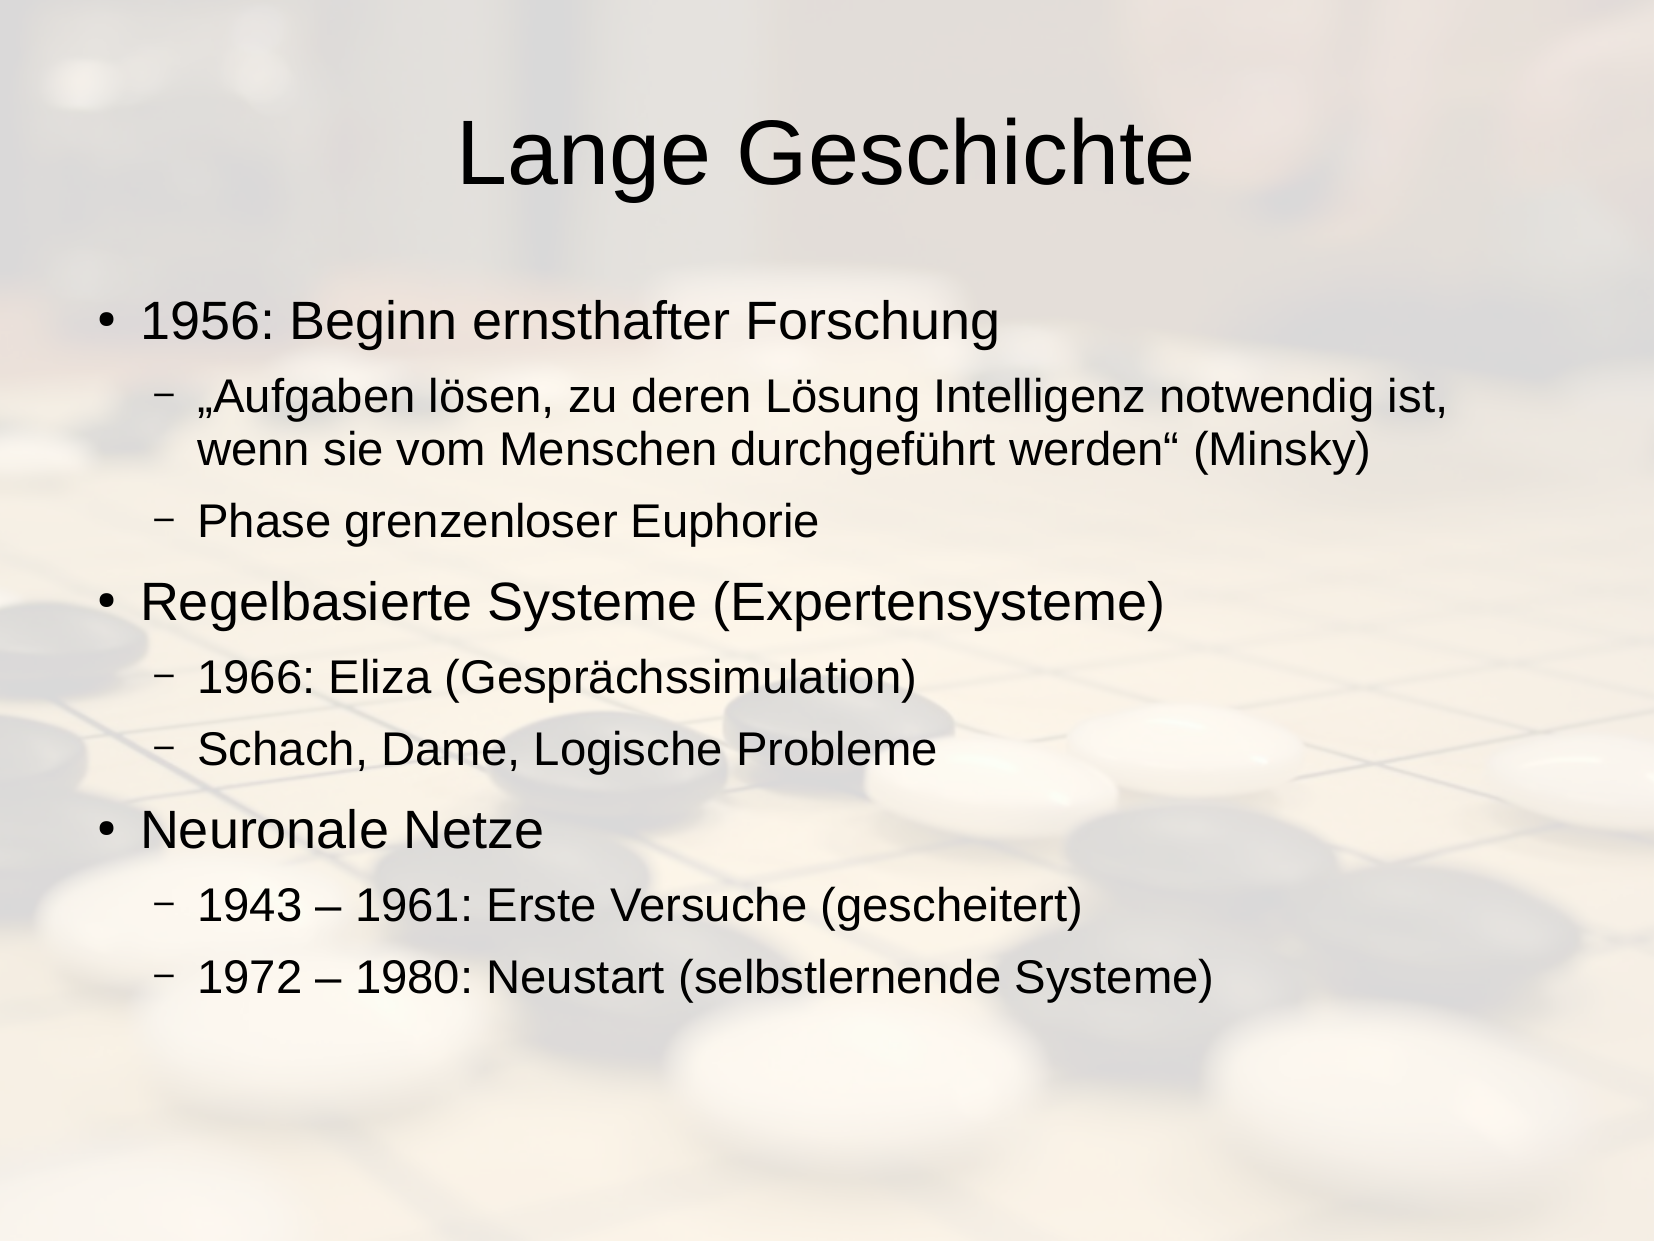

# Lange Geschichte
1956: Beginn ernsthafter Forschung
„Aufgaben lösen, zu deren Lösung Intelligenz notwendig ist, wenn sie vom Menschen durchgeführt werden“ (Minsky)
Phase grenzenloser Euphorie
Regelbasierte Systeme (Expertensysteme)
1966: Eliza (Gesprächssimulation)
Schach, Dame, Logische Probleme
Neuronale Netze
1943 – 1961: Erste Versuche (gescheitert)
1972 – 1980: Neustart (selbstlernende Systeme)